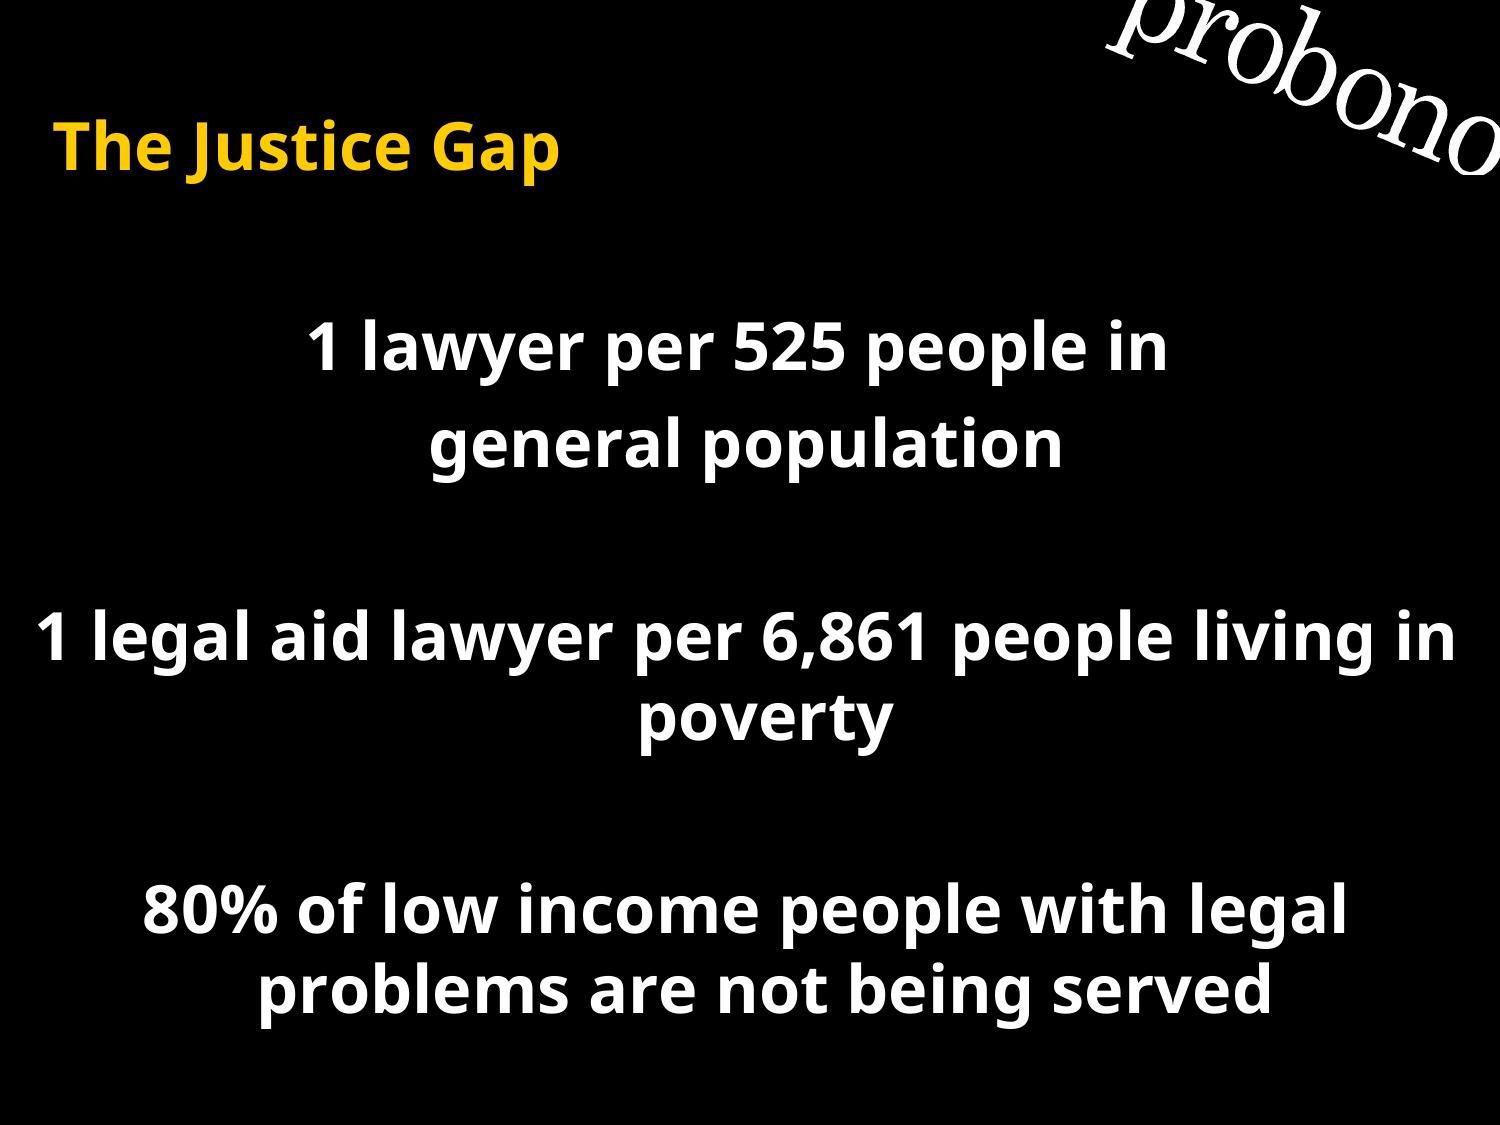

The Justice Gap
# 1 lawyer per 525 people in
general population
1 legal aid lawyer per 6,861 people living in poverty
80% of low income people with legal problems are not being served